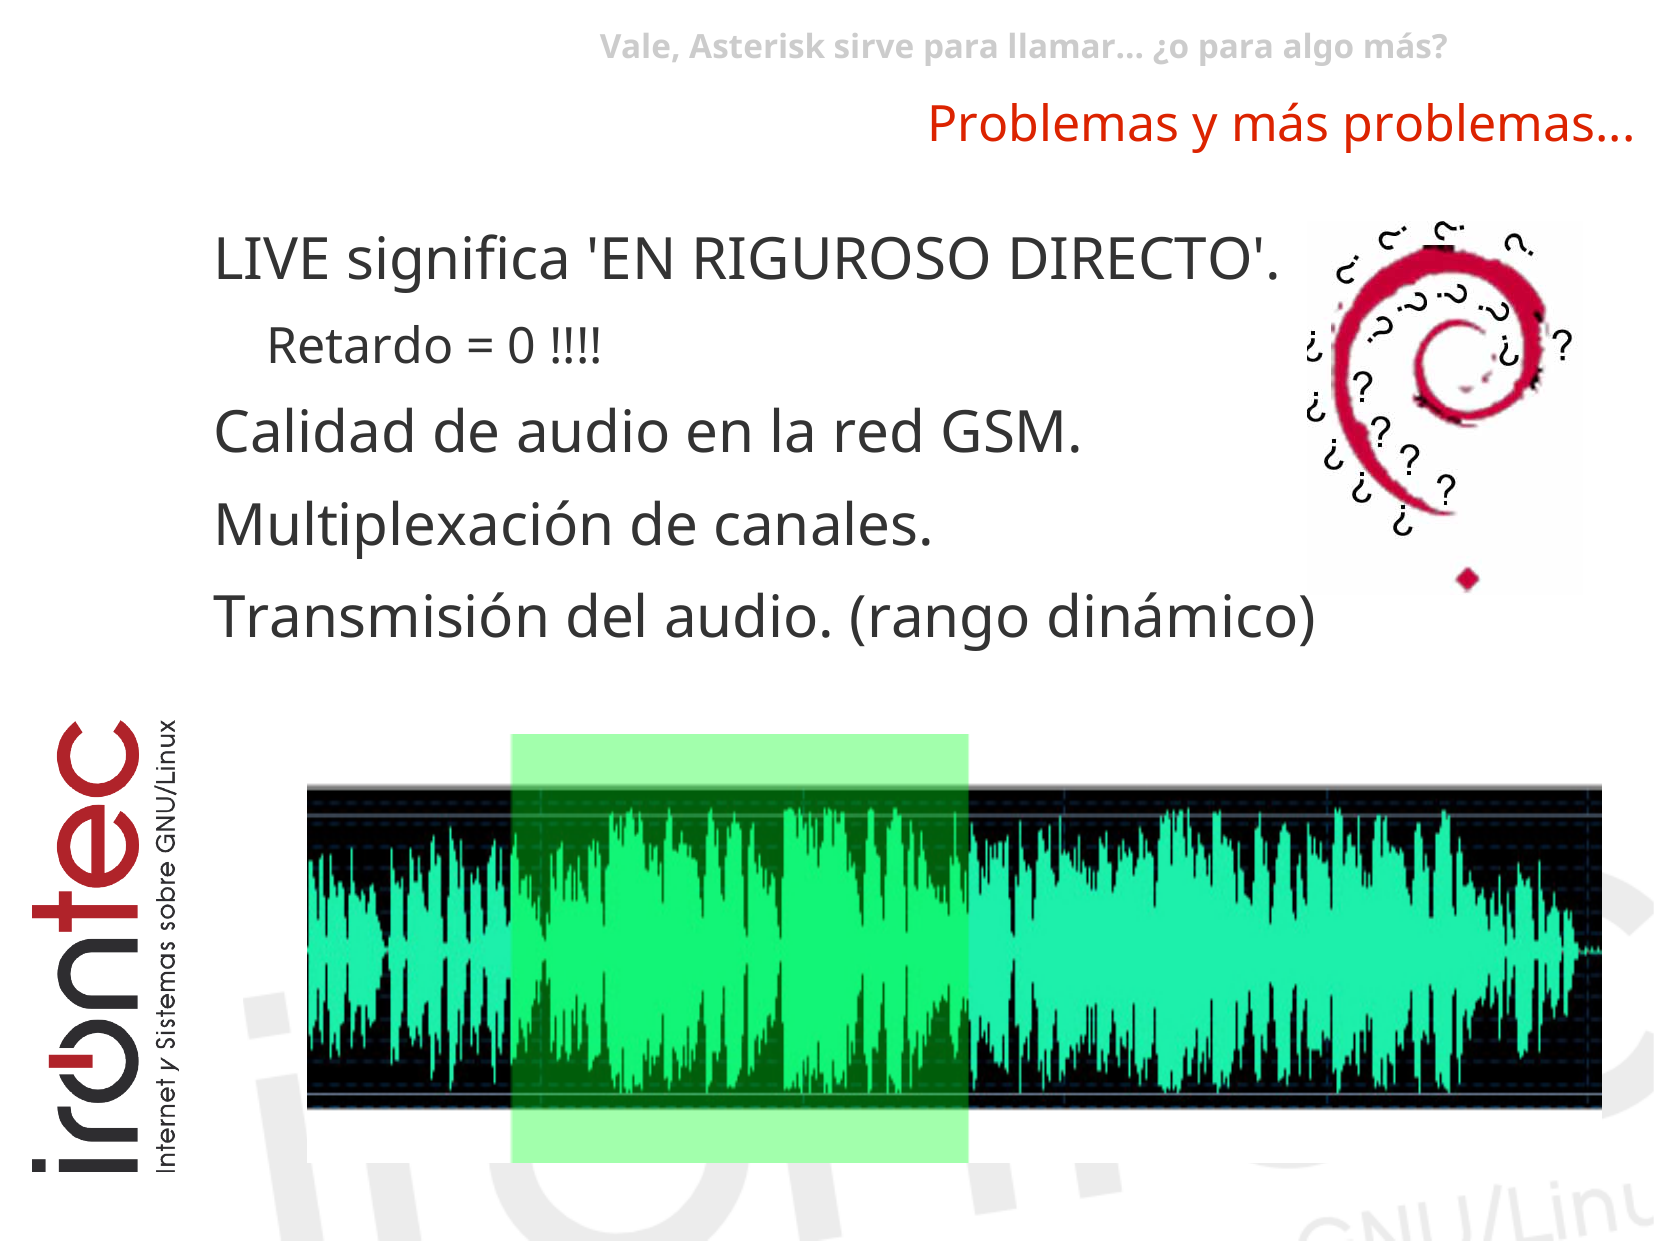

# Problemas y más problemas...
LIVE significa 'EN RIGUROSO DIRECTO'.
Retardo = 0 !!!!
Calidad de audio en la red GSM.
Multiplexación de canales.
Transmisión del audio. (rango dinámico)